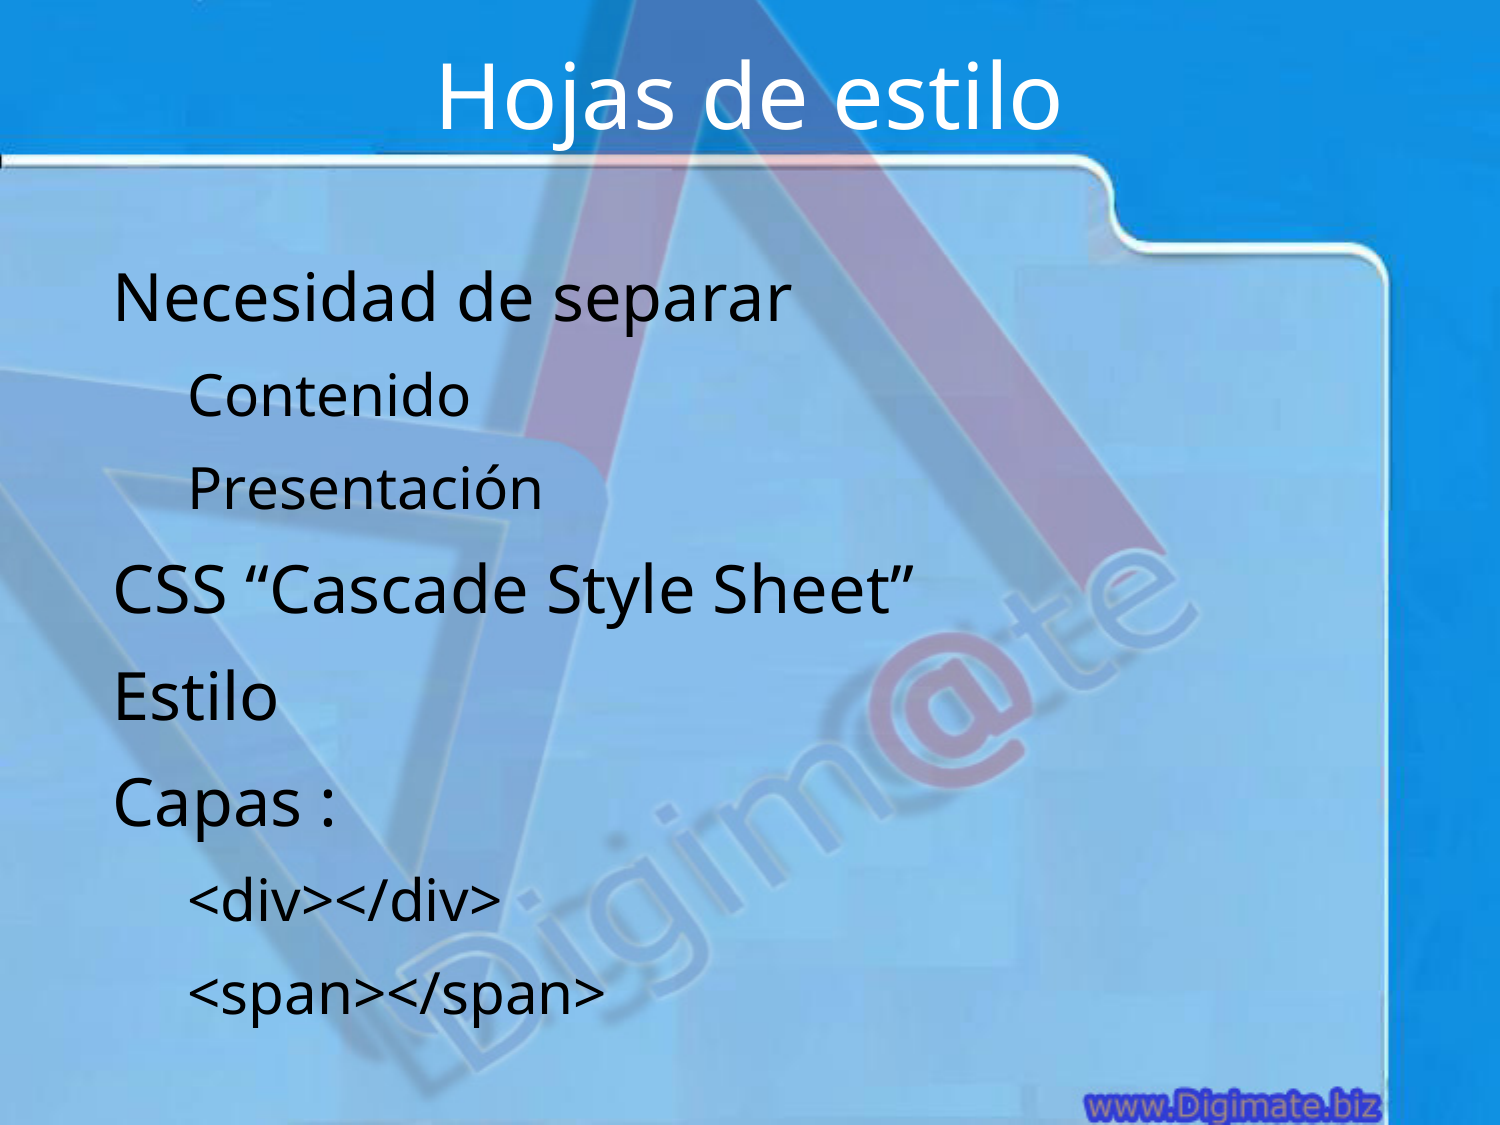

# Hojas de estilo
Necesidad de separar
Contenido
Presentación
CSS “Cascade Style Sheet”
Estilo
Capas :
<div></div>
<span></span>